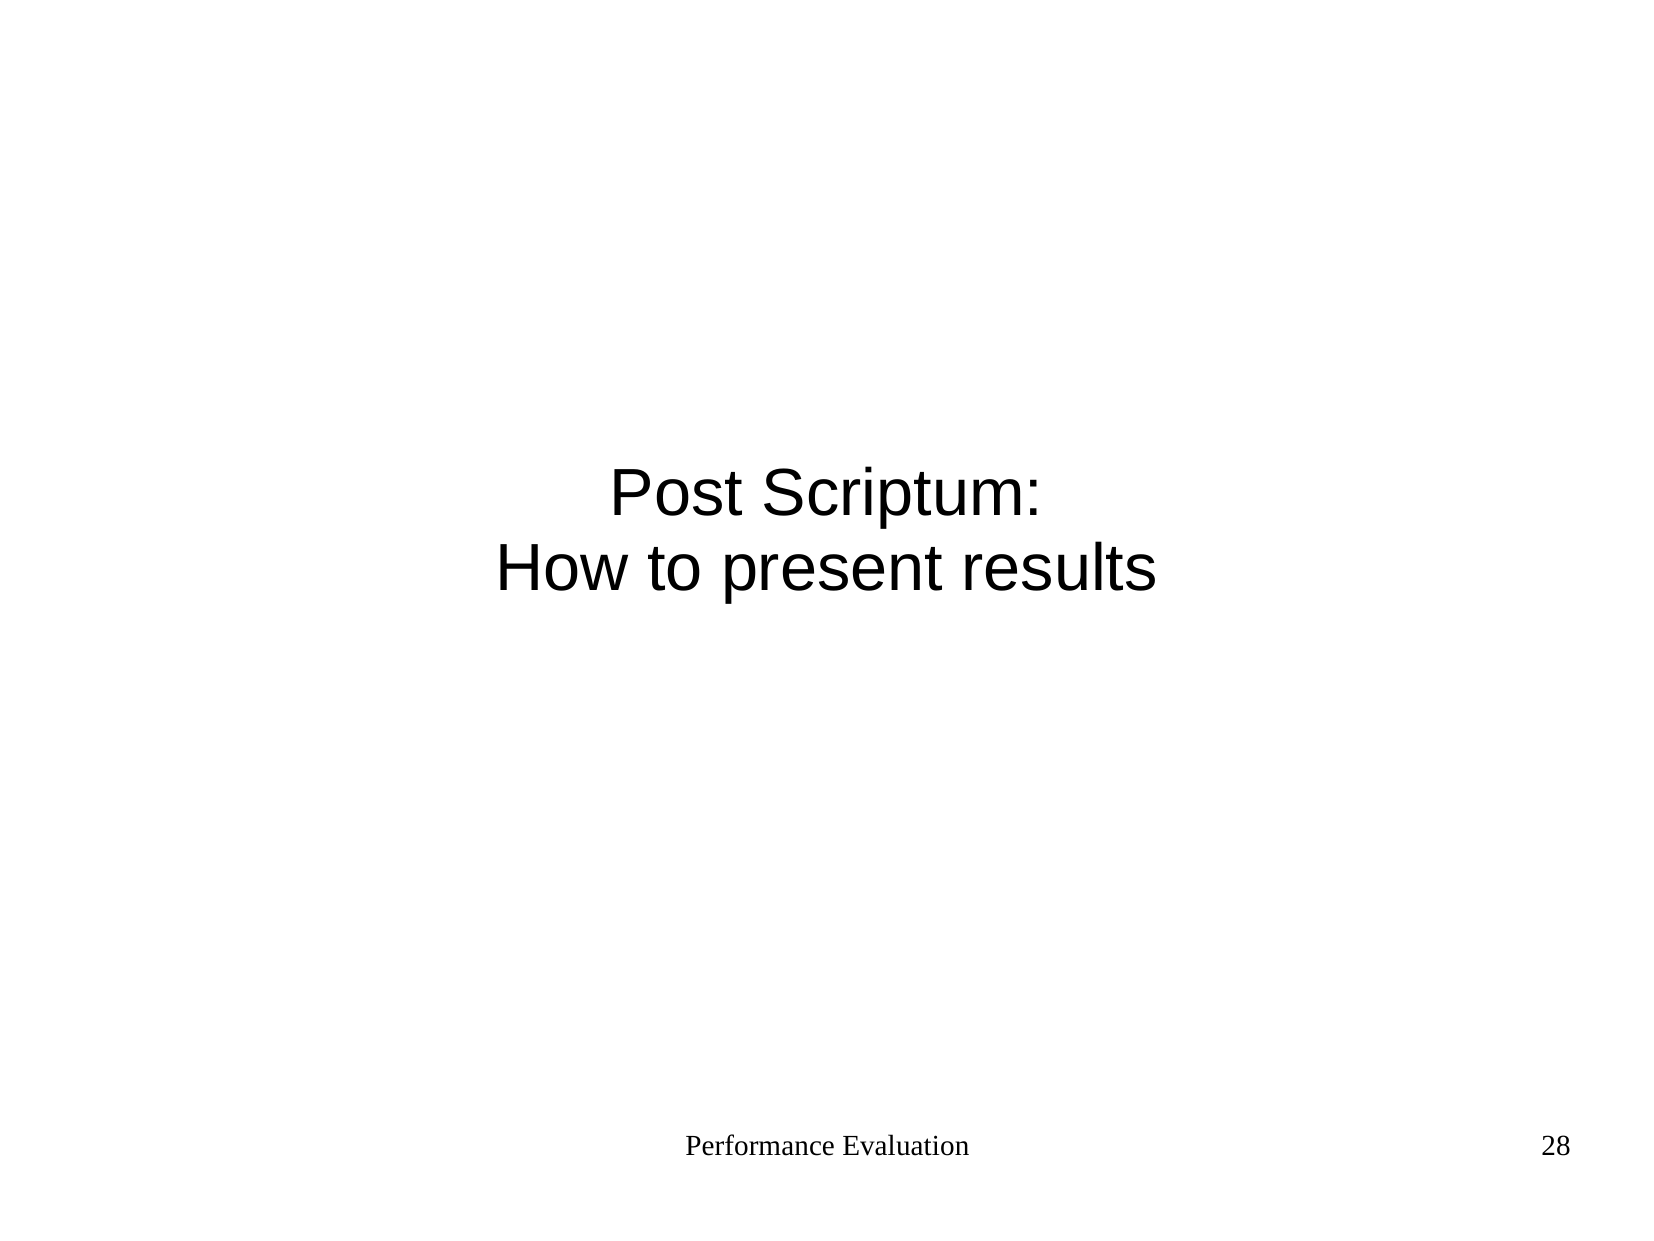

# Post Scriptum:
How to present results
Performance Evaluation
28